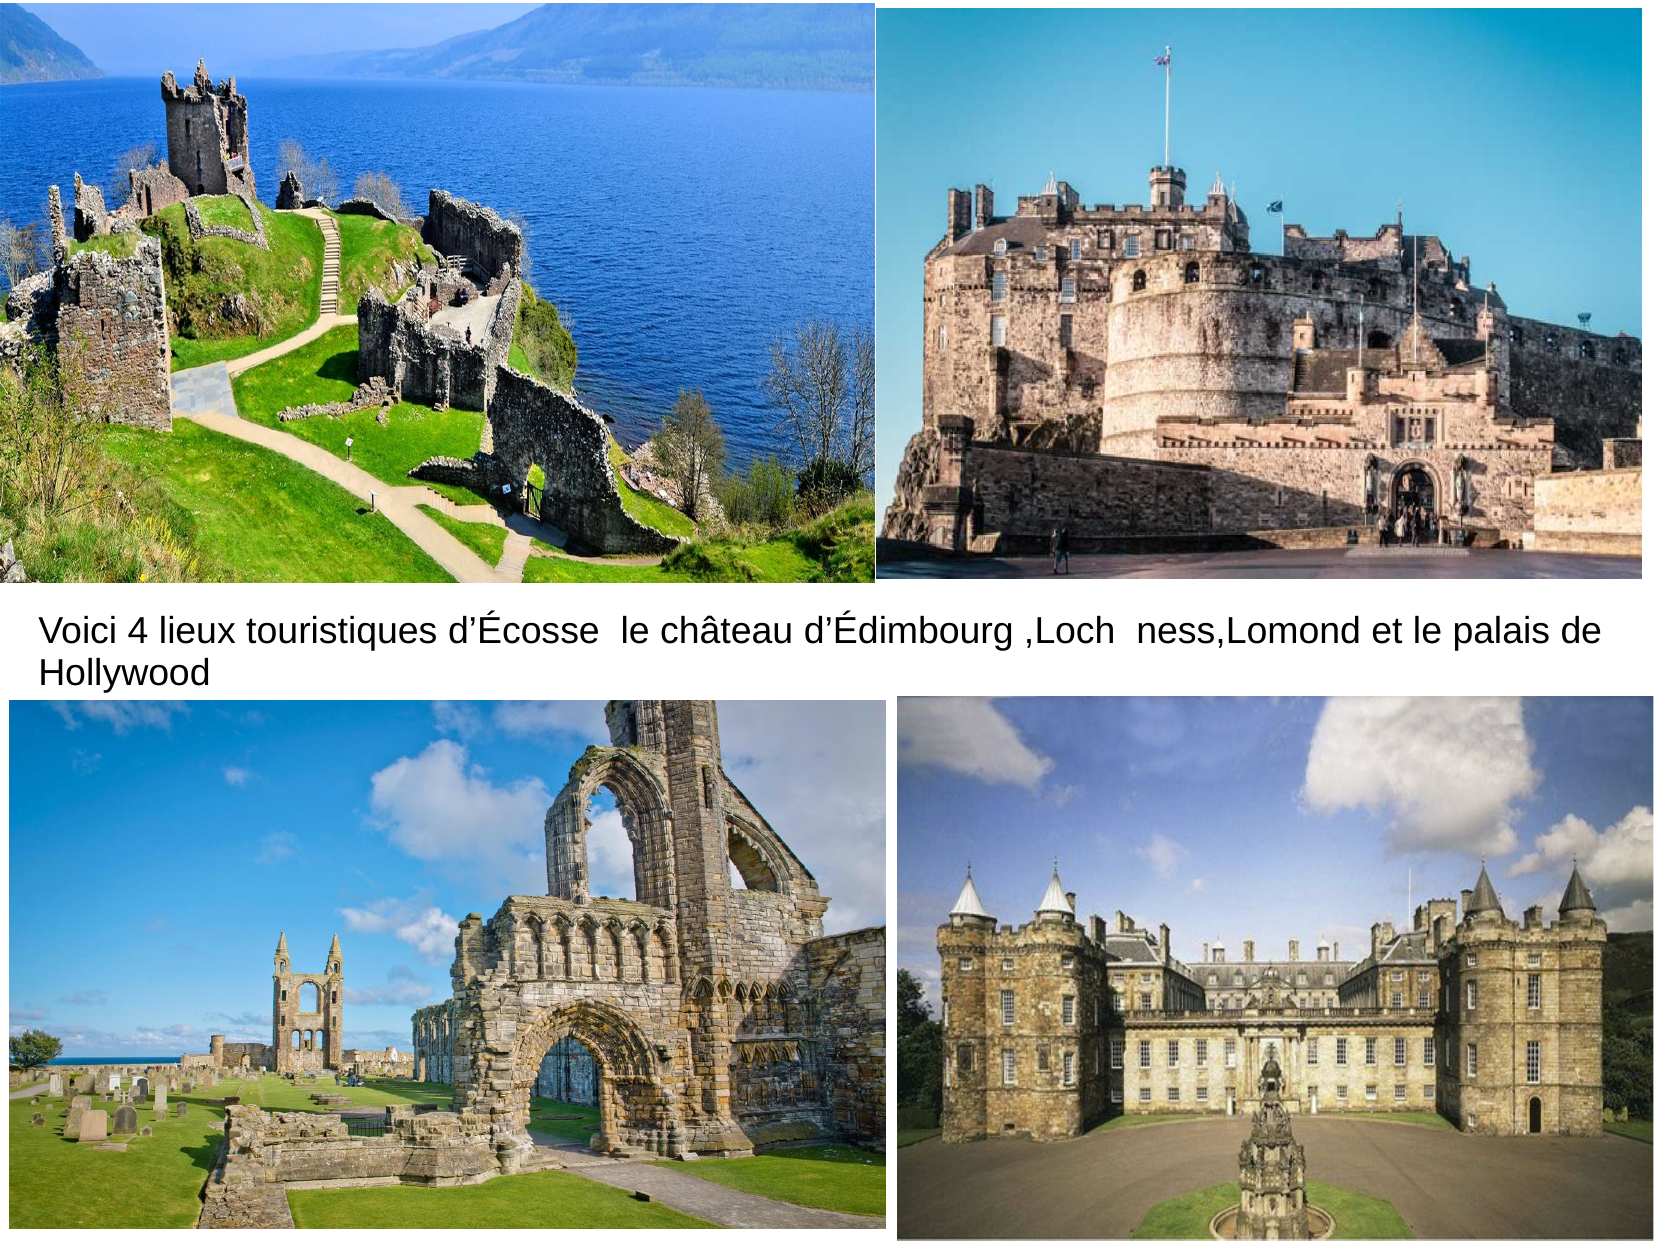

Voici 4 lieux touristiques d’Écosse le château d’Édimbourg ,Loch ness,Lomond et le palais de Hollywood